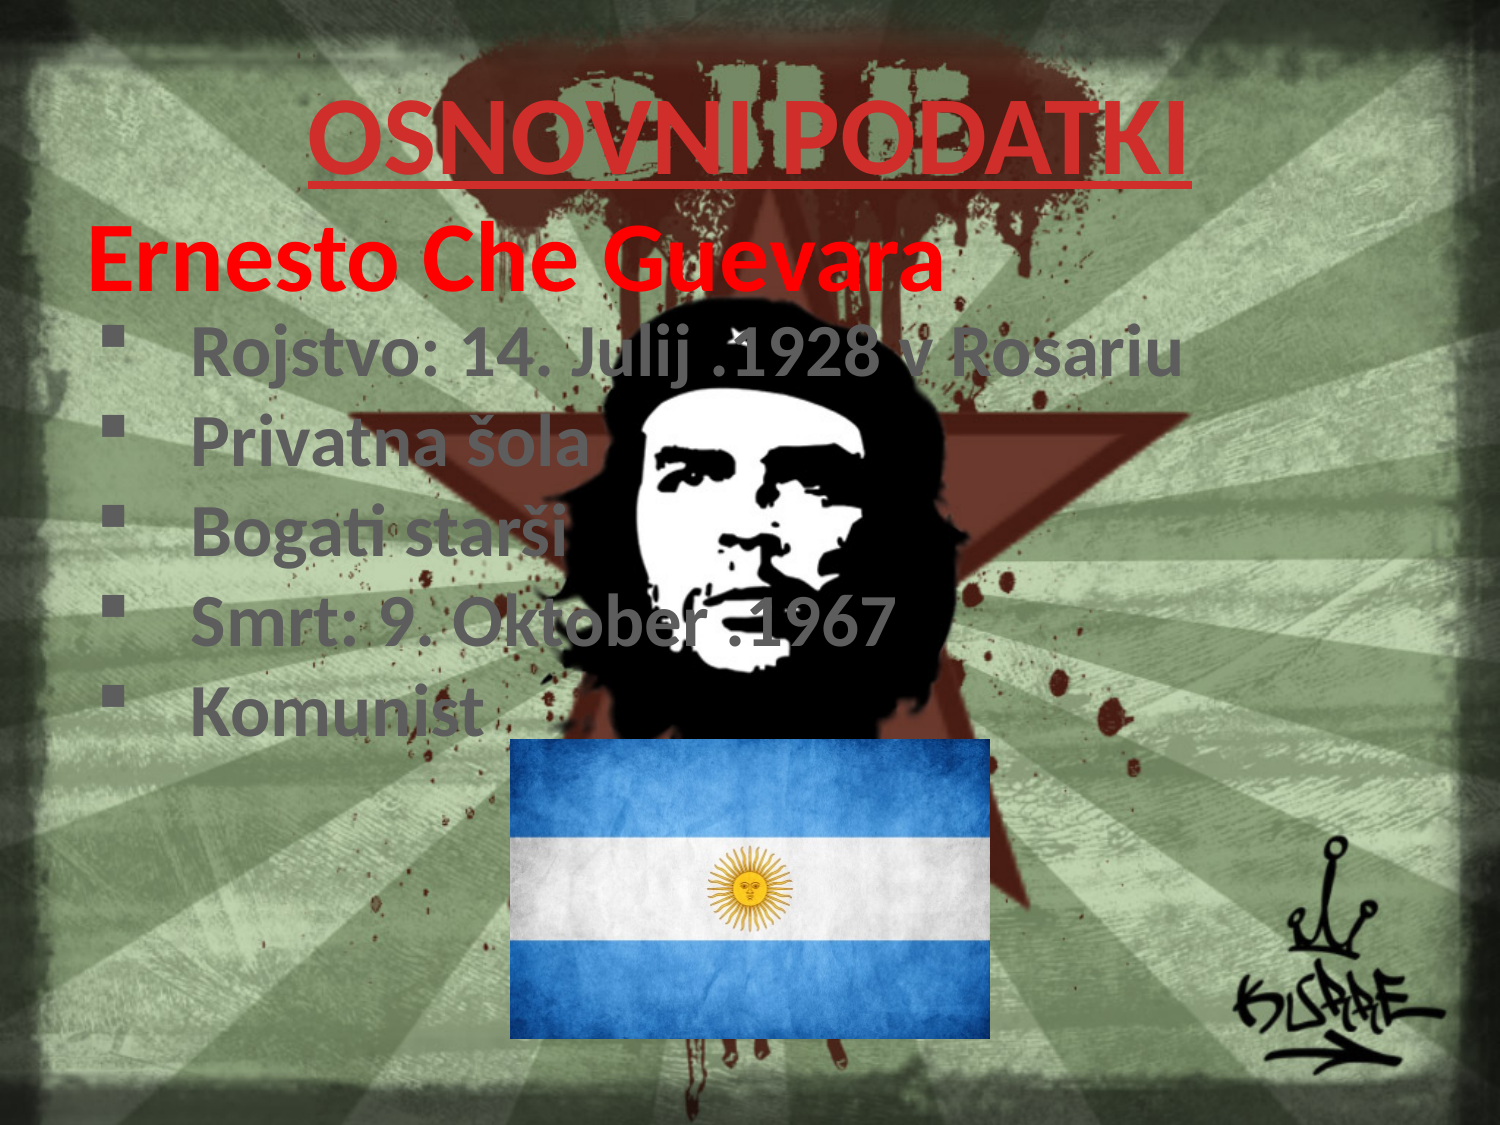

#
OSNOVNI PODATKI
Ernesto Che Guevara
Rojstvo: 14. Julij .1928 v Rosariu
Privatna šola
Bogati starši
Smrt: 9. Oktober .1967
Komunist